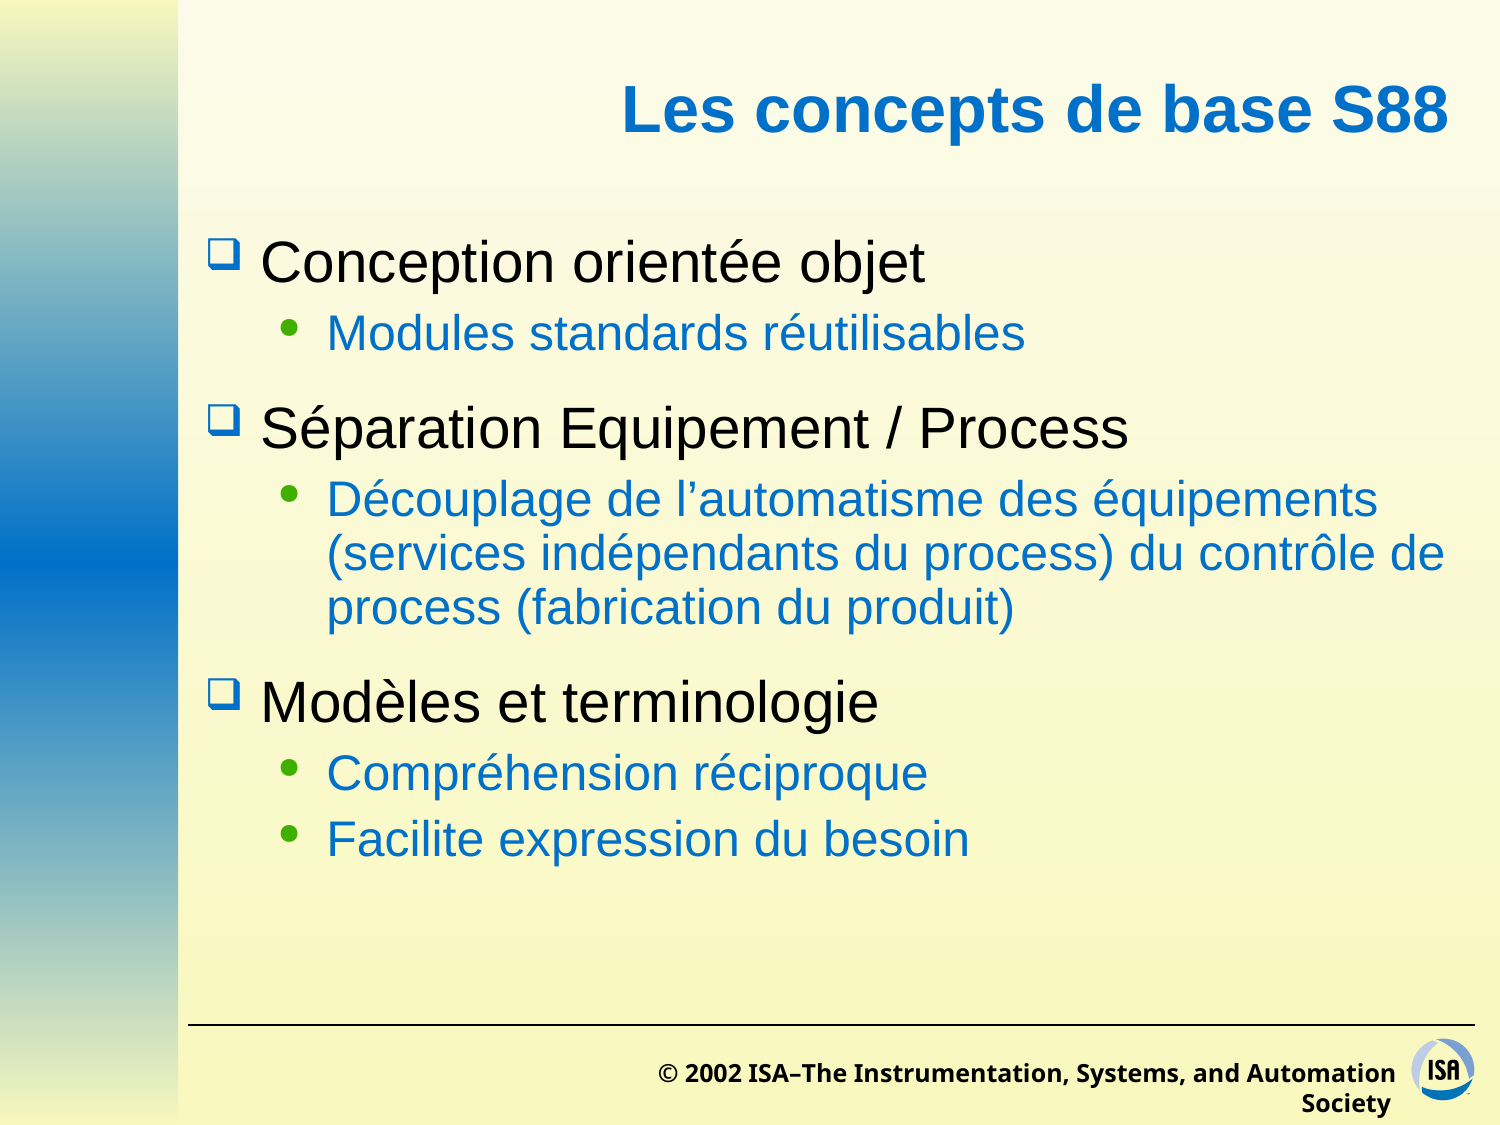

# Les concepts de base S88
Conception orientée objet
Modules standards réutilisables
Séparation Equipement / Process
Découplage de l’automatisme des équipements (services indépendants du process) du contrôle de process (fabrication du produit)
Modèles et terminologie
Compréhension réciproque
Facilite expression du besoin